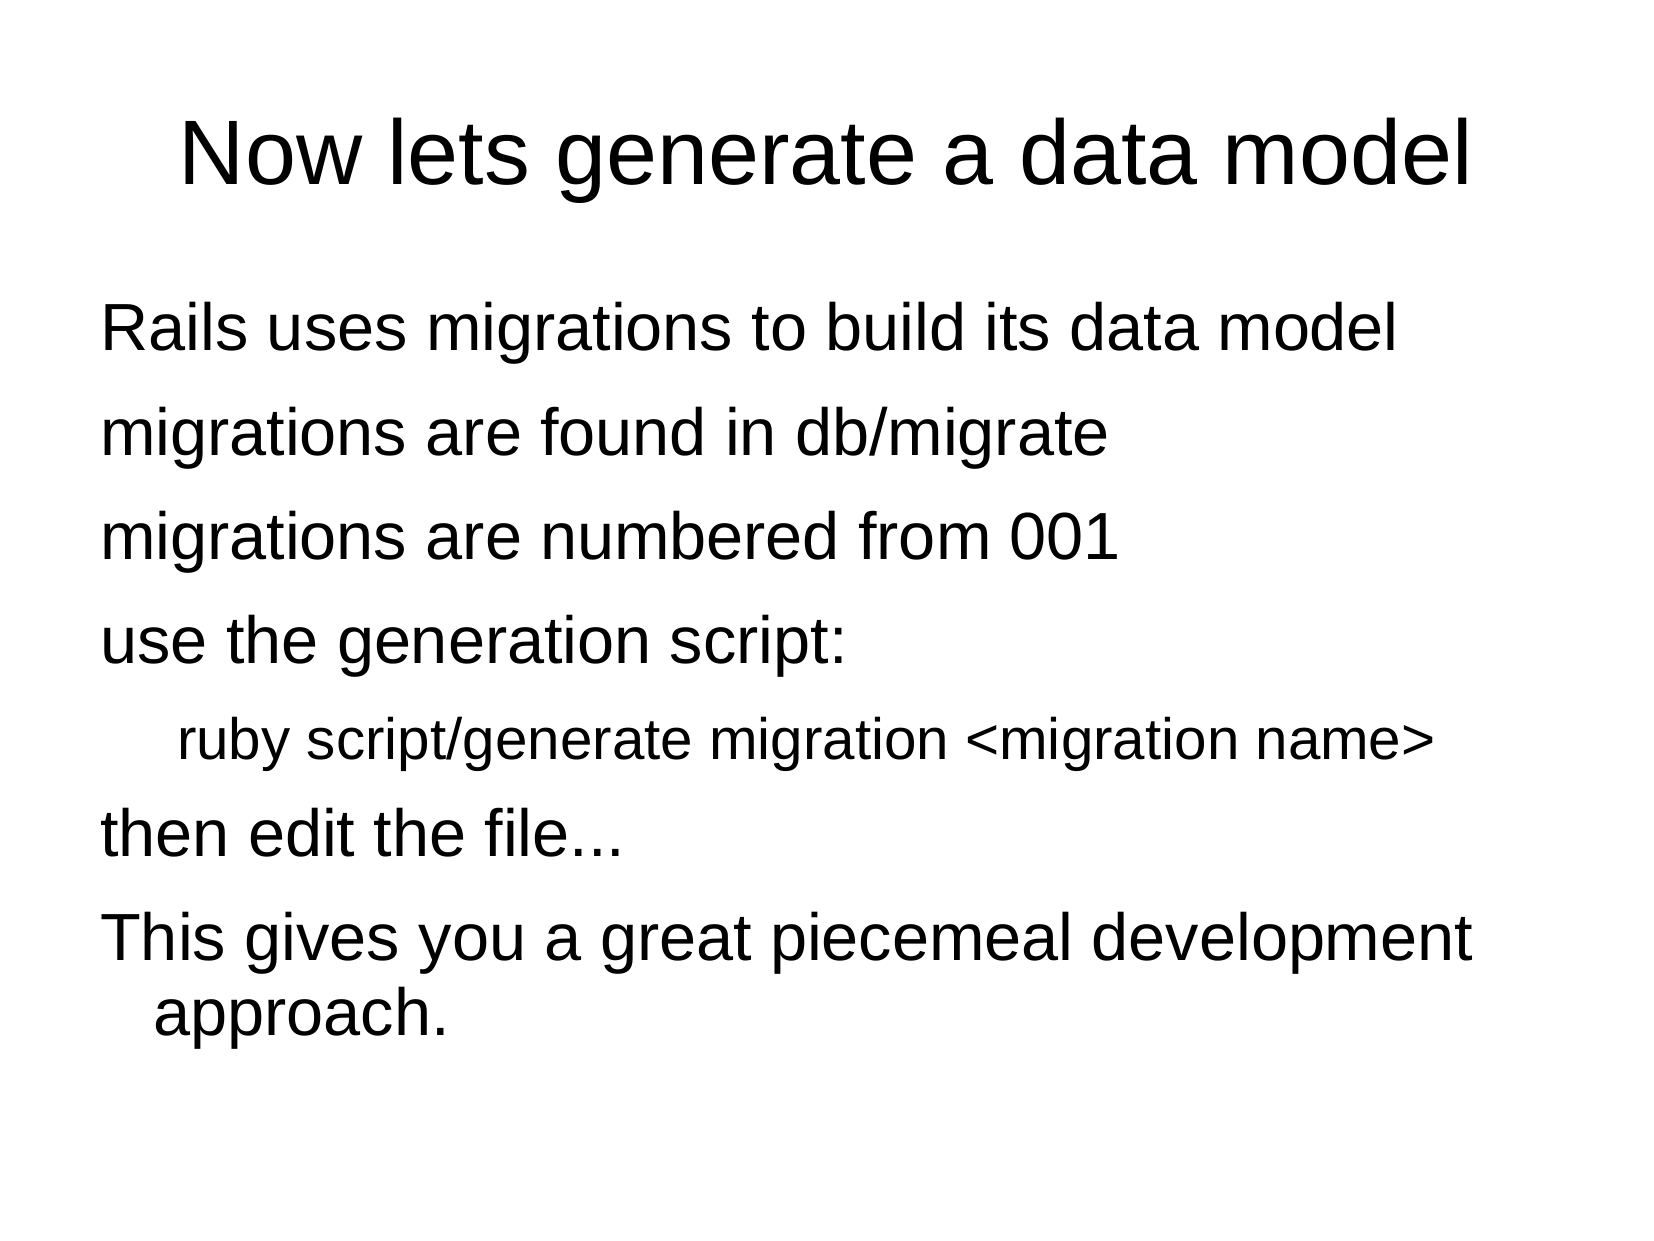

# Now lets generate a data model
Rails uses migrations to build its data model
migrations are found in db/migrate
migrations are numbered from 001
use the generation script:
ruby script/generate migration <migration name>
then edit the file...
This gives you a great piecemeal development approach.